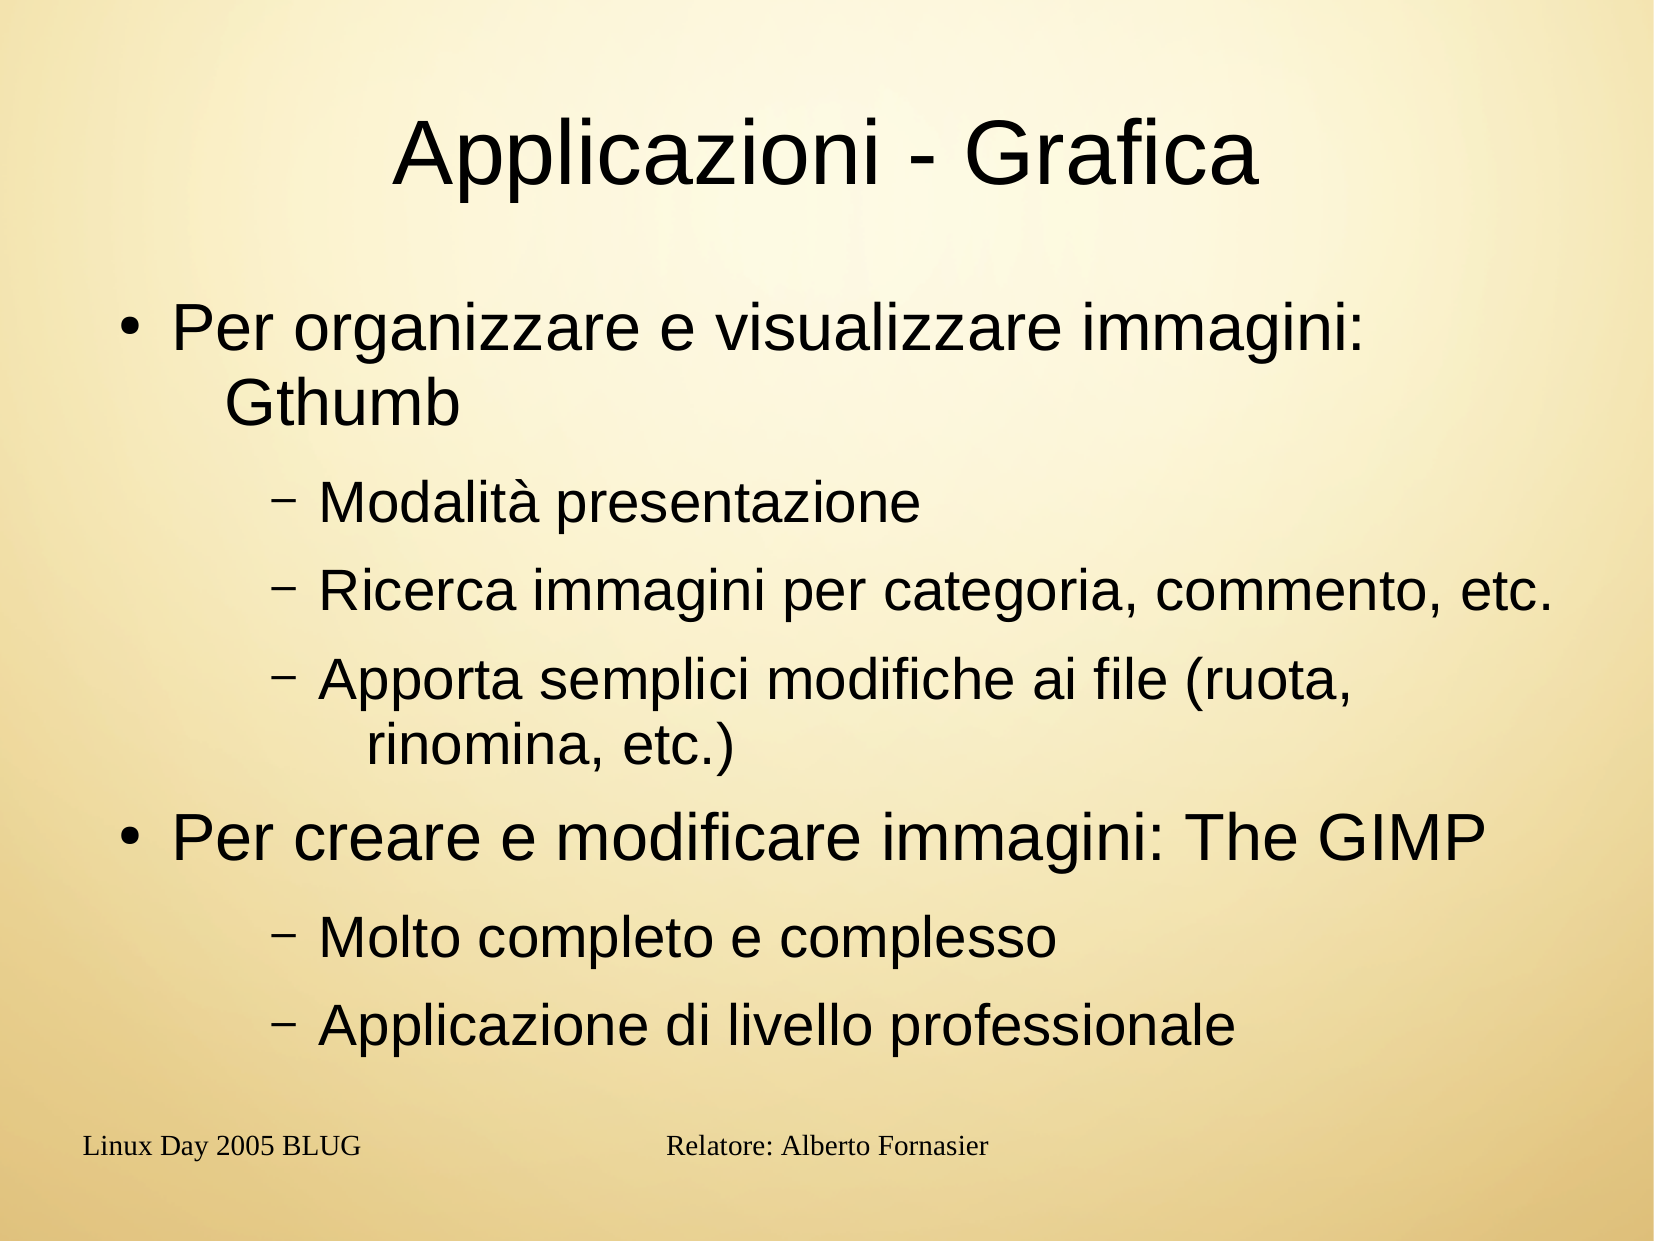

# Applicazioni - Grafica
Per organizzare e visualizzare immagini: Gthumb
Modalità presentazione
Ricerca immagini per categoria, commento, etc.
Apporta semplici modifiche ai file (ruota, rinomina, etc.)
Per creare e modificare immagini: The GIMP
Molto completo e complesso
Applicazione di livello professionale